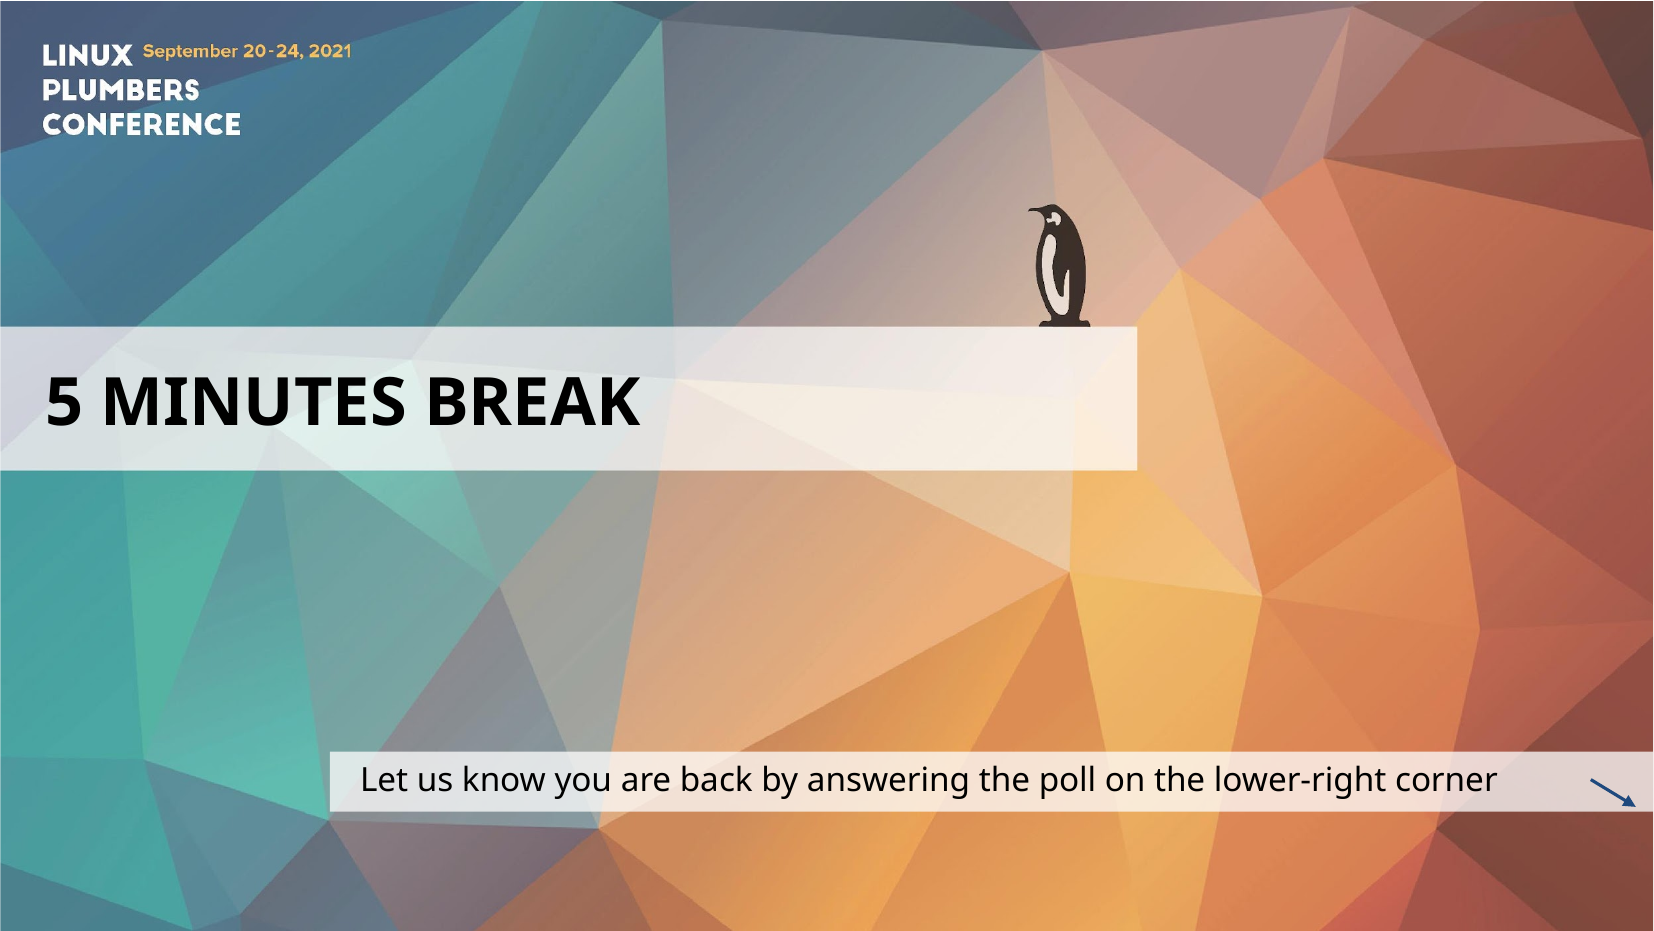

# 5 MINUTES BREAK
Let us know you are back by answering the poll on the lower-right corner